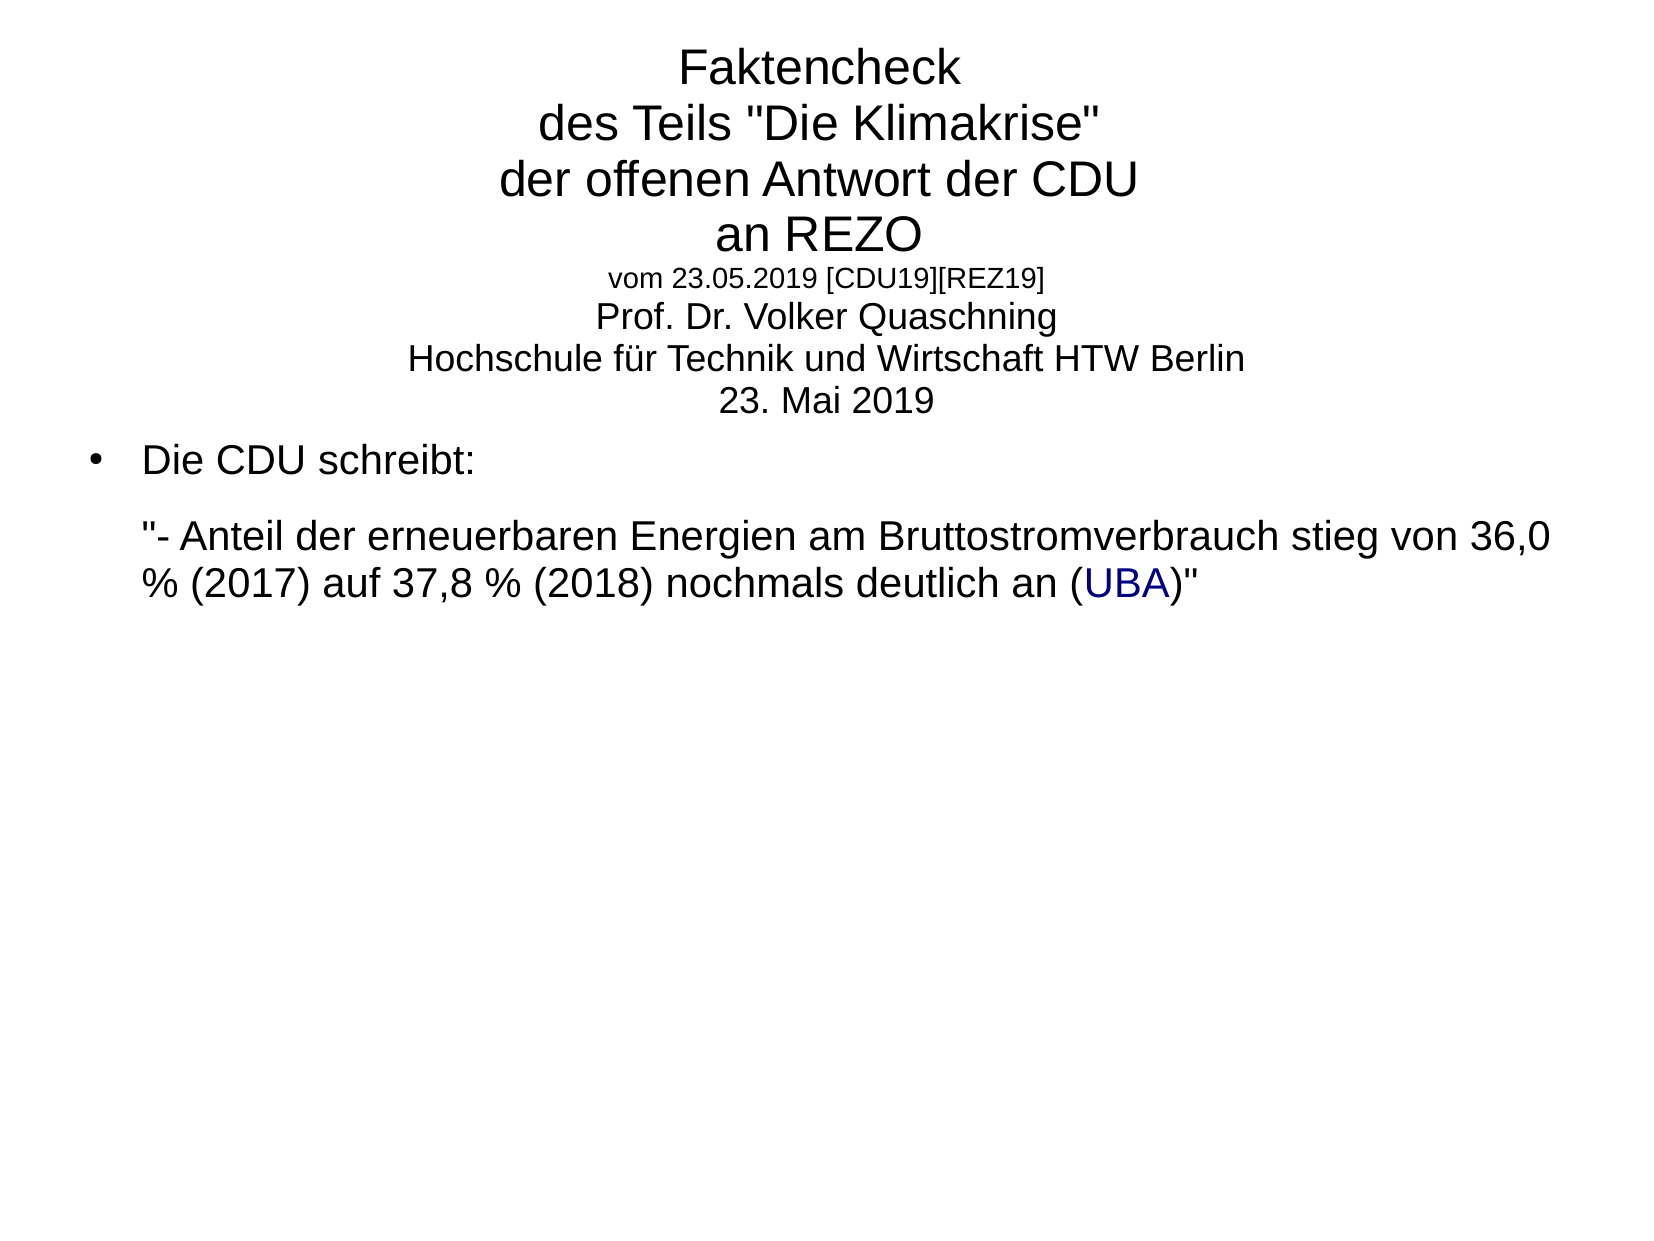

# Faktencheck des Teils "Die Klimakrise" der offenen Antwort der CDU an REZO vom 23.05.2019 [CDU19][REZ19] Prof. Dr. Volker Quaschning Hochschule für Technik und Wirtschaft HTW Berlin 23. Mai 2019
Die CDU schreibt:
"- Anteil der erneuerbaren Energien am Bruttostromverbrauch stieg von 36,0 % (2017) auf 37,8 % (2018) nochmals deutlich an (UBA)"